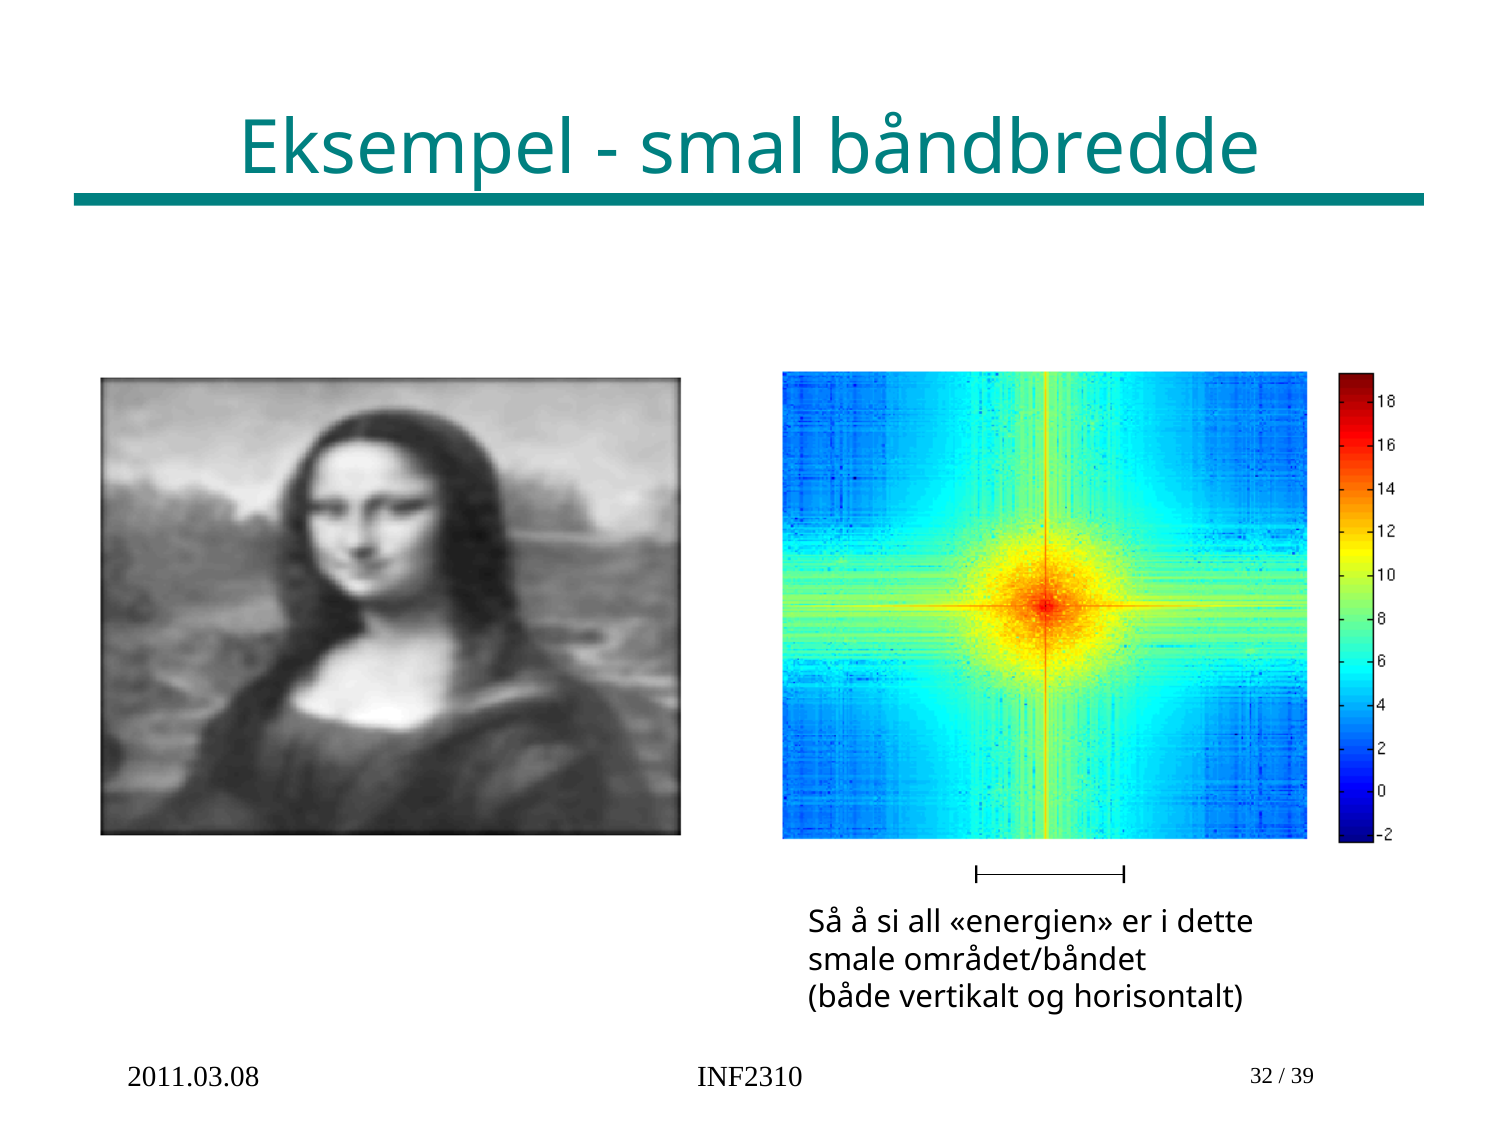

# Eksempel - smal båndbredde
Så å si all «energien» er i dette
smale området/båndet
(både vertikalt og horisontalt)
2011.03.08XXX
INF2310